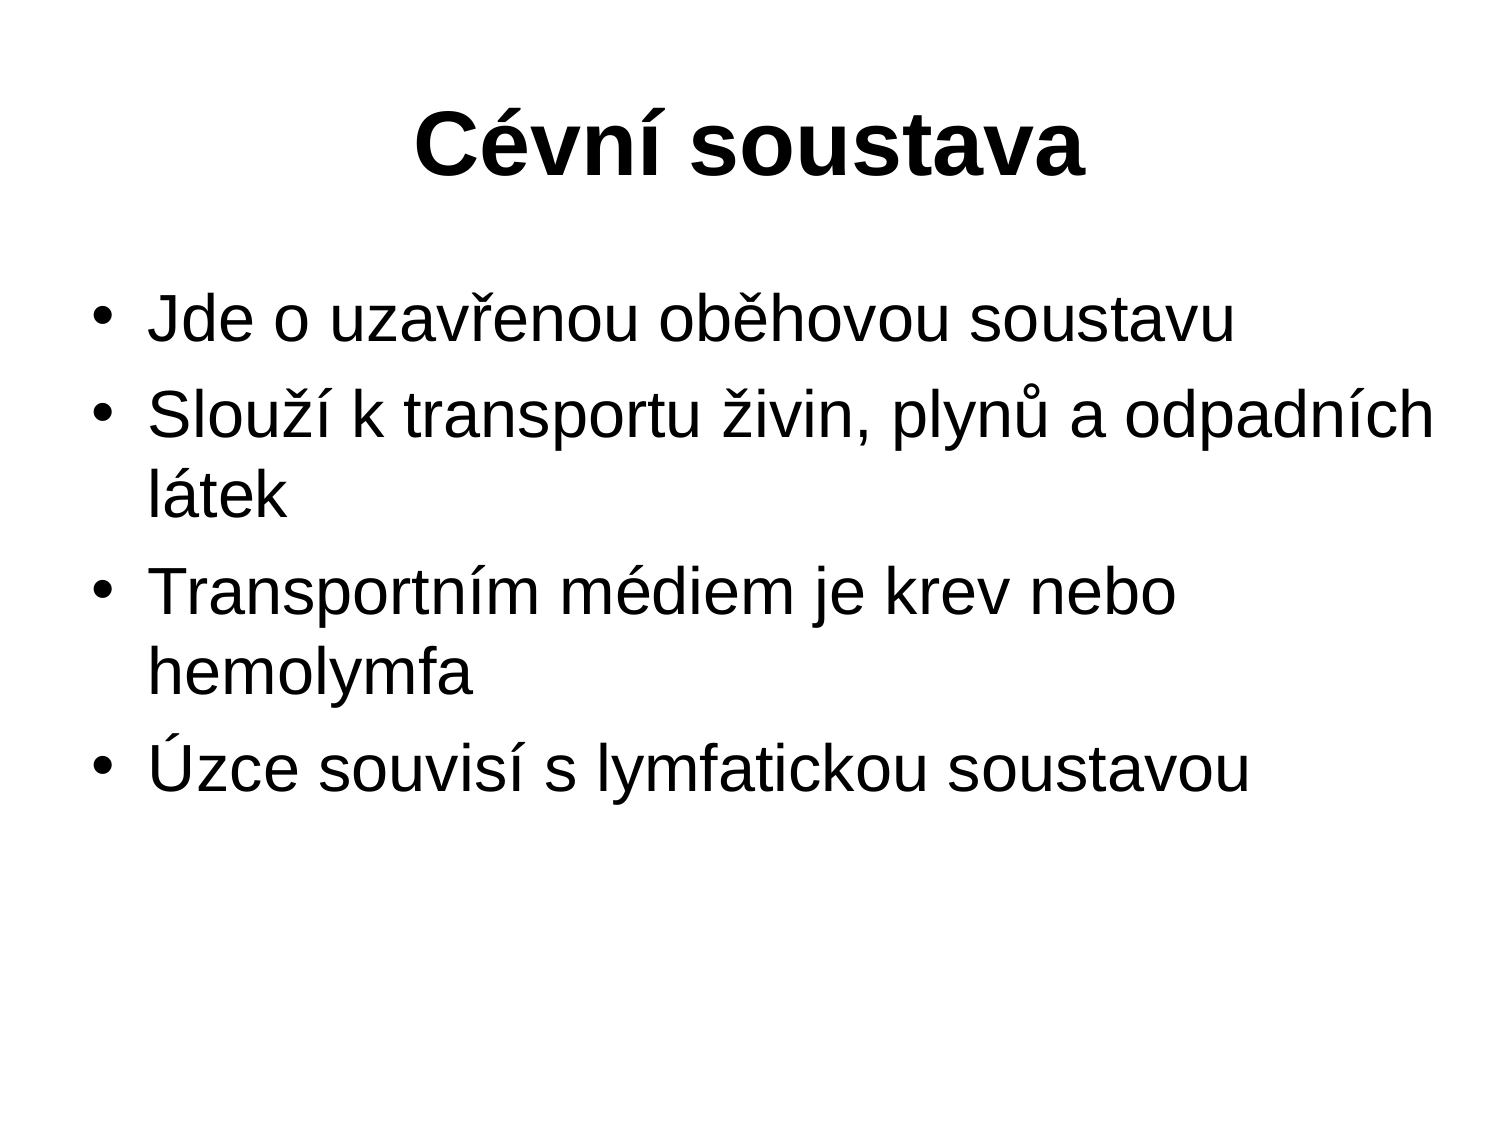

# Cévní soustava
Jde o uzavřenou oběhovou soustavu
Slouží k transportu živin, plynů a odpadních látek
Transportním médiem je krev nebo hemolymfa
Úzce souvisí s lymfatickou soustavou